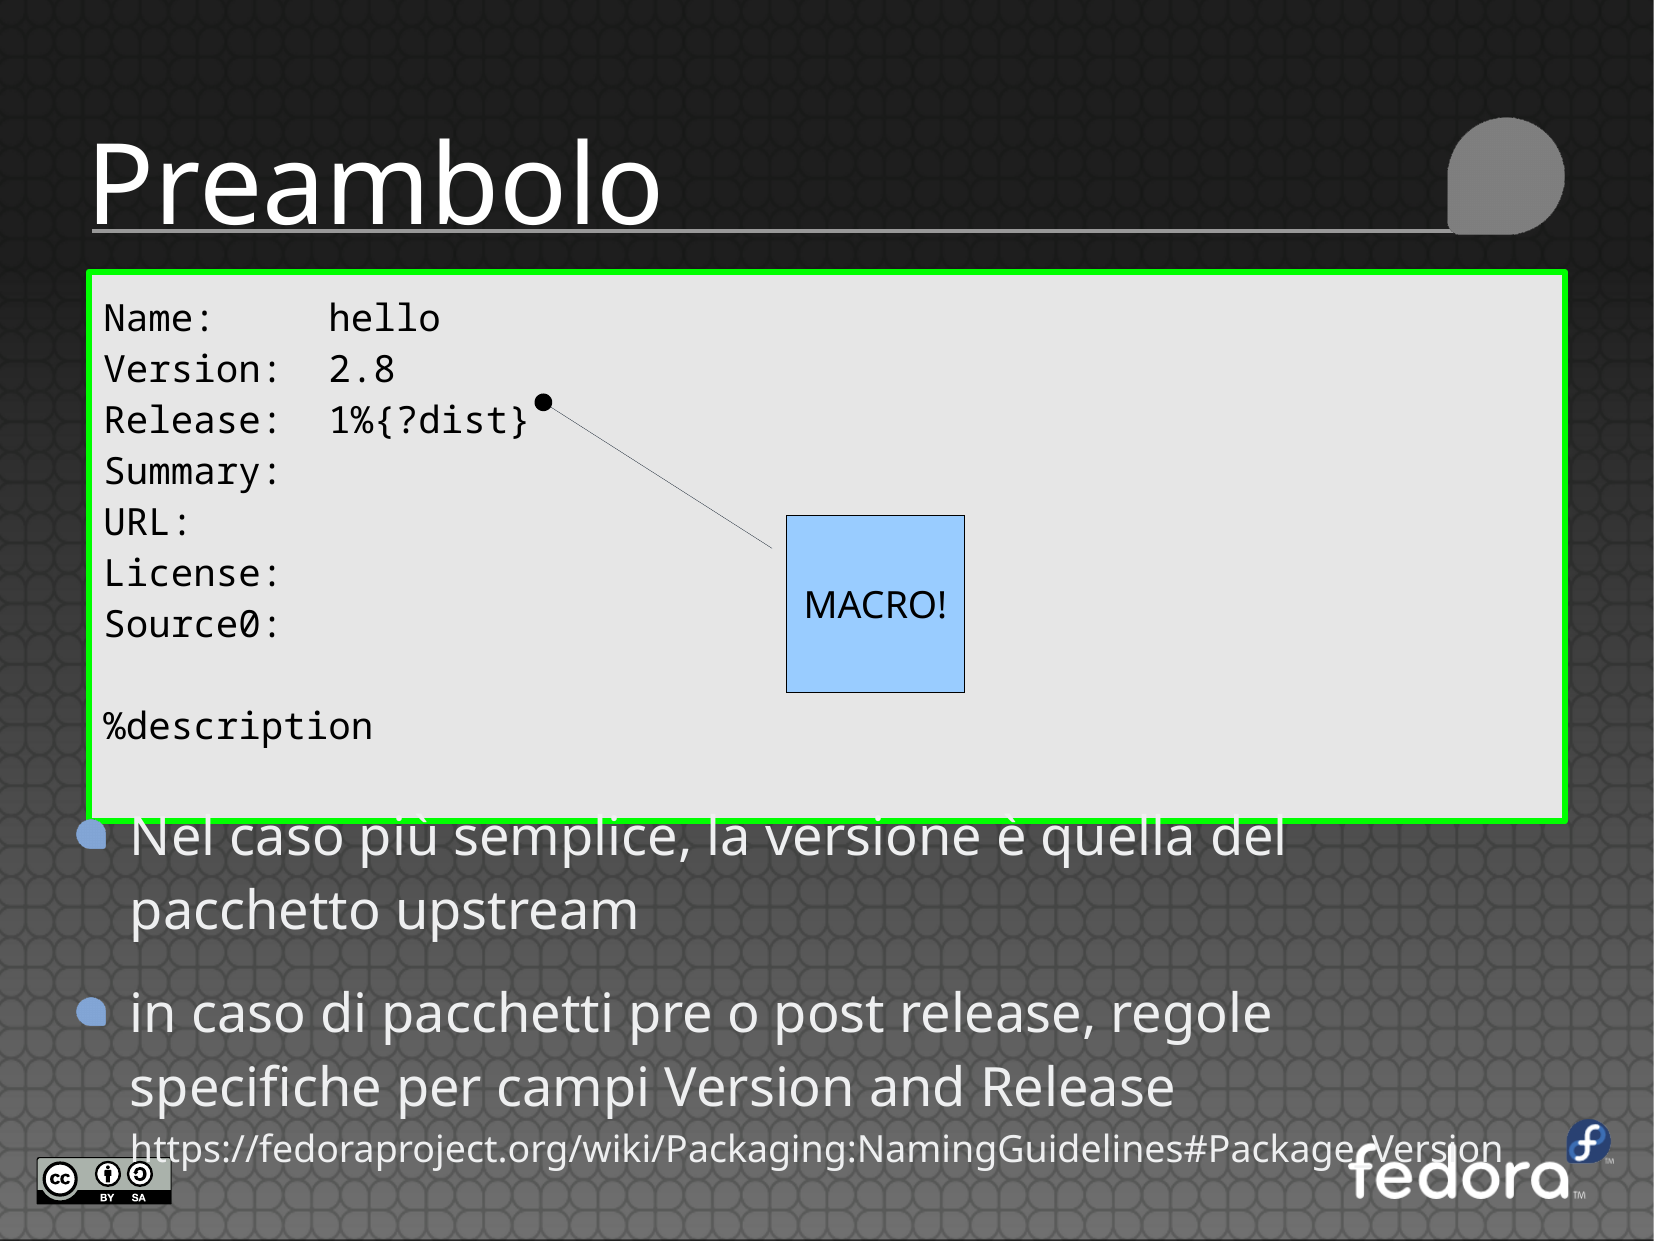

# Preambolo
Name: hello
Version: 2.8
Release: 1%{?dist}
Summary:
URL:
License:
Source0:
%description
MACRO!
Nel caso più semplice, la versione è quella del pacchetto upstream
in caso di pacchetti pre o post release, regole specifiche per campi Version and Release
https://fedoraproject.org/wiki/Packaging:NamingGuidelines#Package_Version